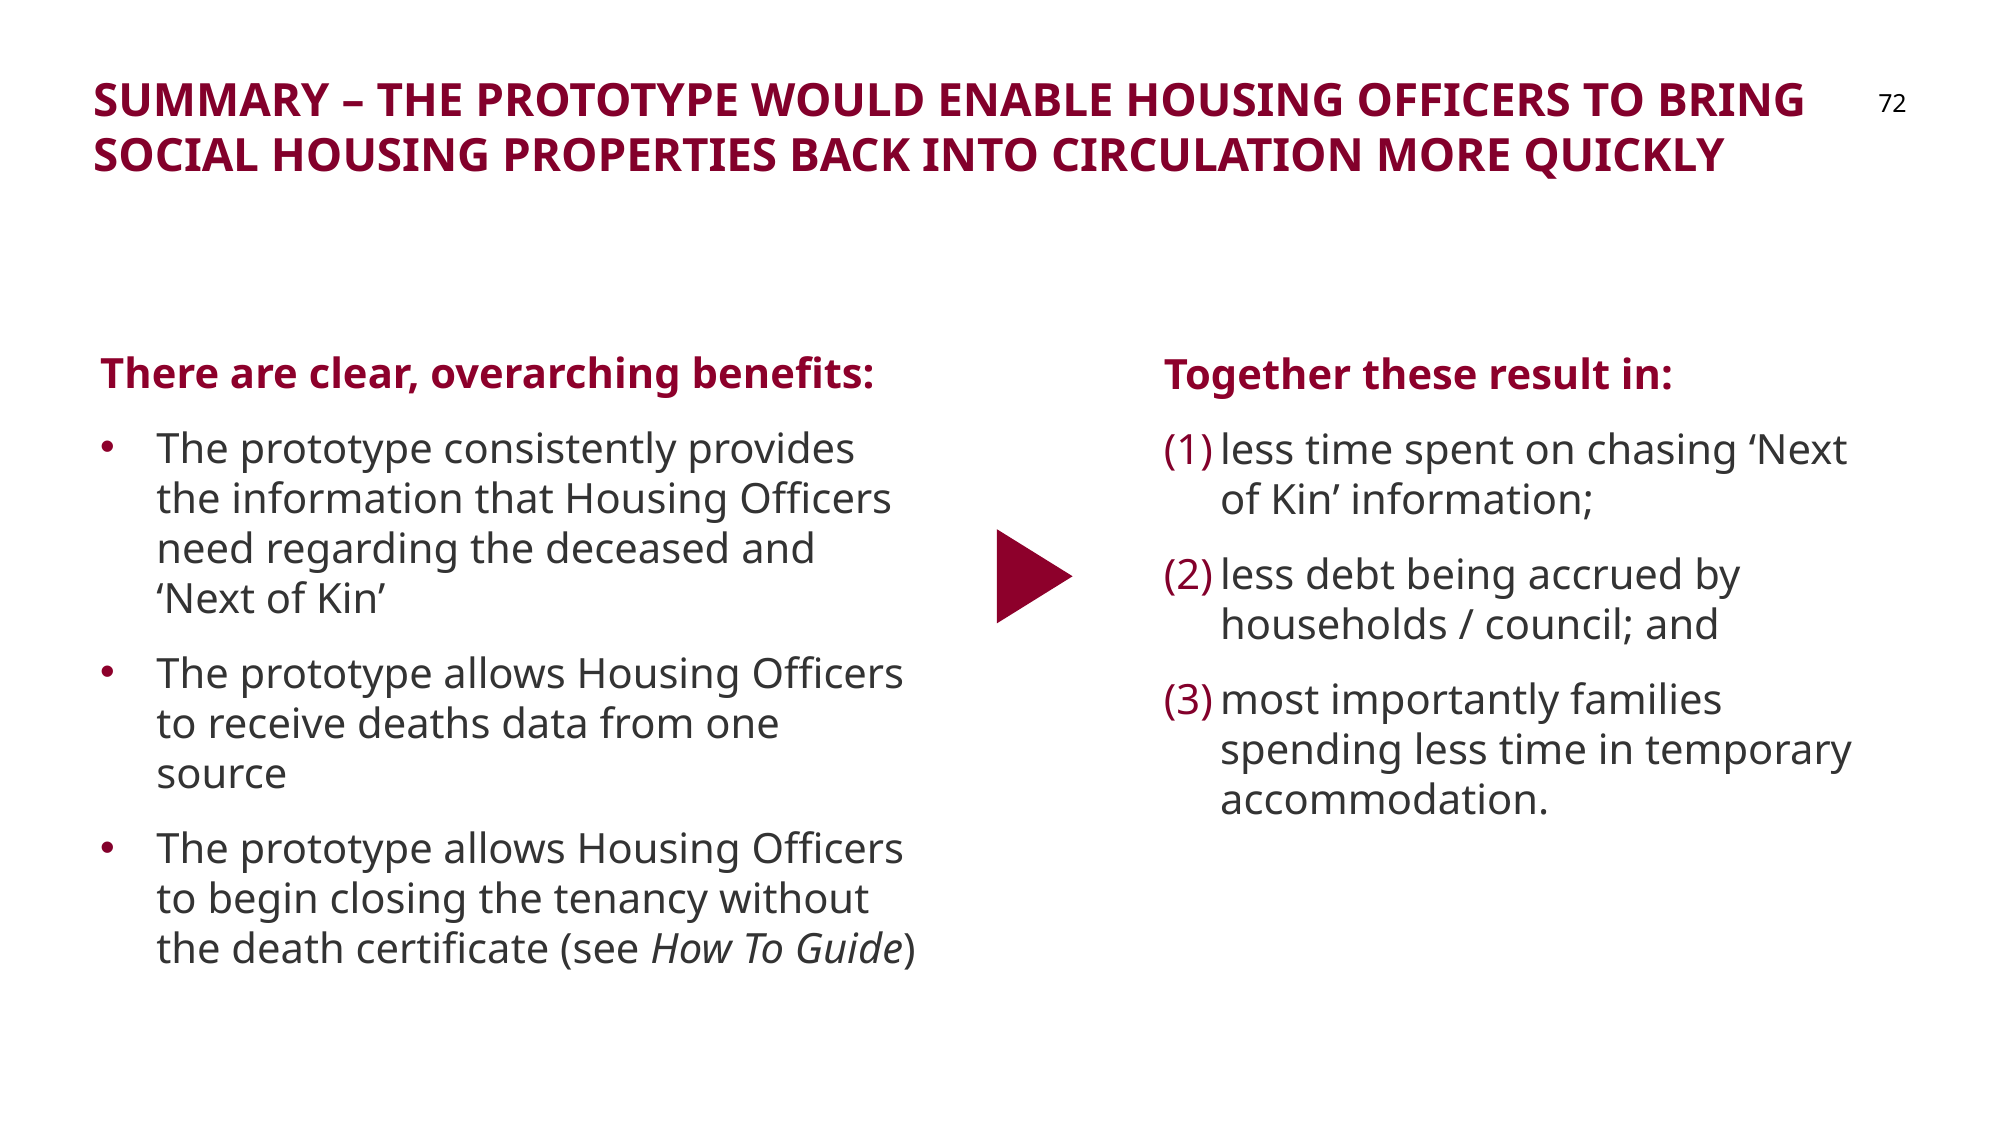

# SUMMARY – THE PROTOTYPE WOULD ENABLE HOUSING OFFICERS TO BRING SOCIAL HOUSING PROPERTIES BACK INTO CIRCULATION MORE QUICKLY T
Together these result in:
less time spent on chasing ‘Next of Kin’ information;
less debt being accrued by households / council; and
most importantly families spending less time in temporary accommodation.
There are clear, overarching benefits:
The prototype consistently provides the information that Housing Officers need regarding the deceased and ‘Next of Kin’
The prototype allows Housing Officers to receive deaths data from one source
The prototype allows Housing Officers to begin closing the tenancy without the death certificate (see How To Guide)